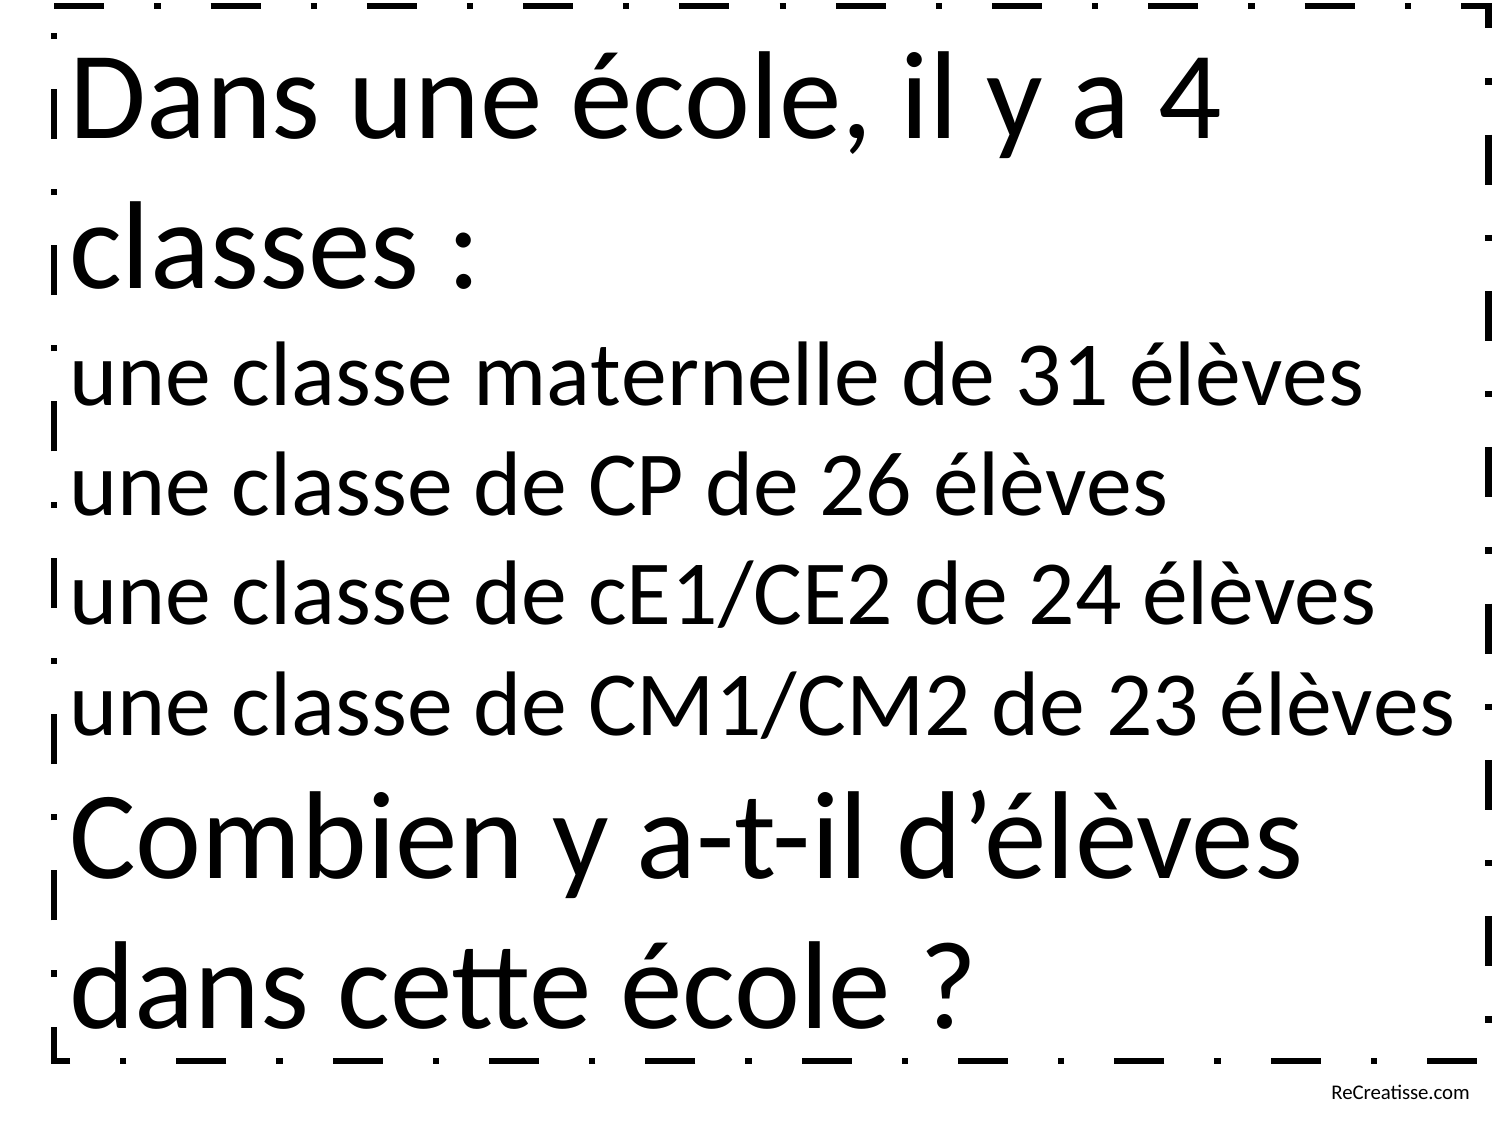

Dans une école, il y a 4 classes :
une classe maternelle de 31 élèves
une classe de CP de 26 élèves
une classe de cE1/CE2 de 24 élèves
une classe de CM1/CM2 de 23 élèves
Combien y a-t-il d’élèves dans cette école ?
ReCreatisse.com